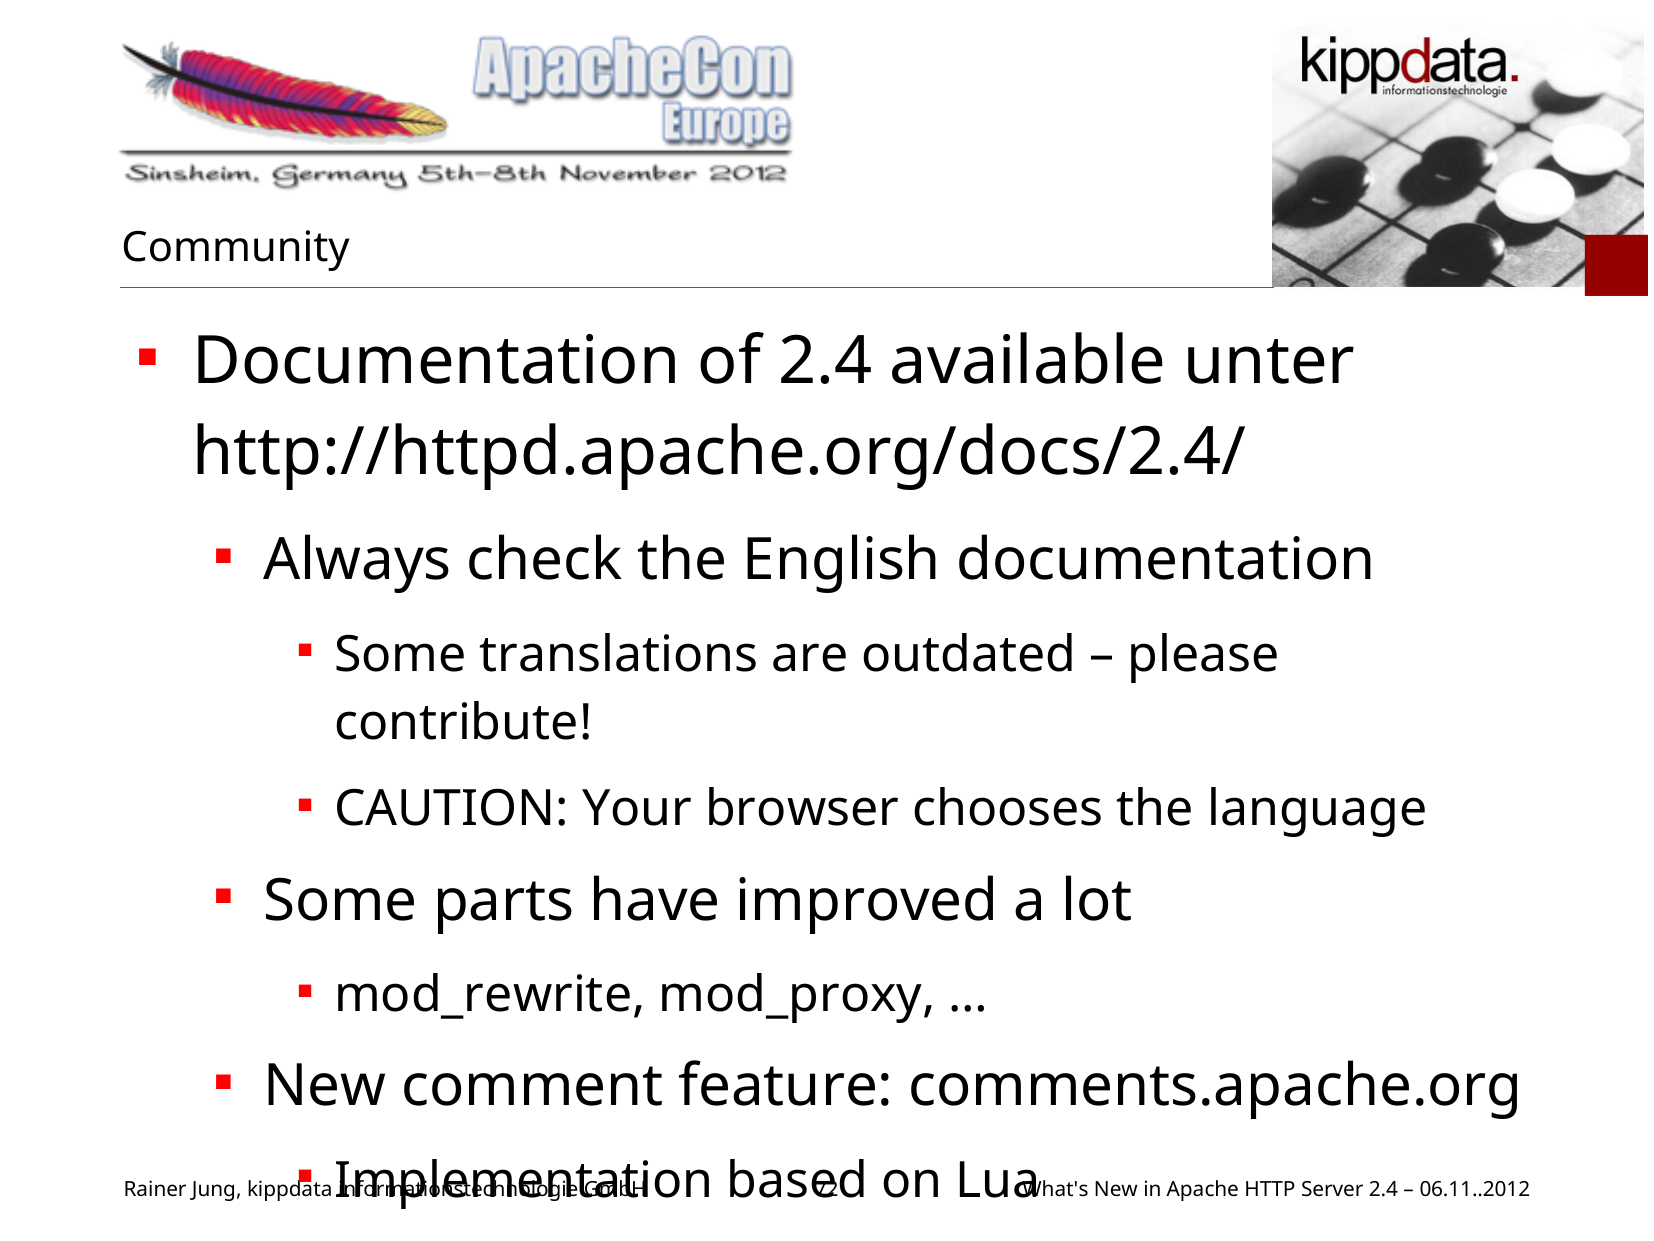

# Community
Documentation of 2.4 available unter
http://httpd.apache.org/docs/2.4/
Always check the English documentation
Some translations are outdated – please contribute!
CAUTION: Your browser chooses the language
Some parts have improved a lot
mod_rewrite, mod_proxy, …
New comment feature: comments.apache.org
Implementation based on Lua
New syntax highlighting